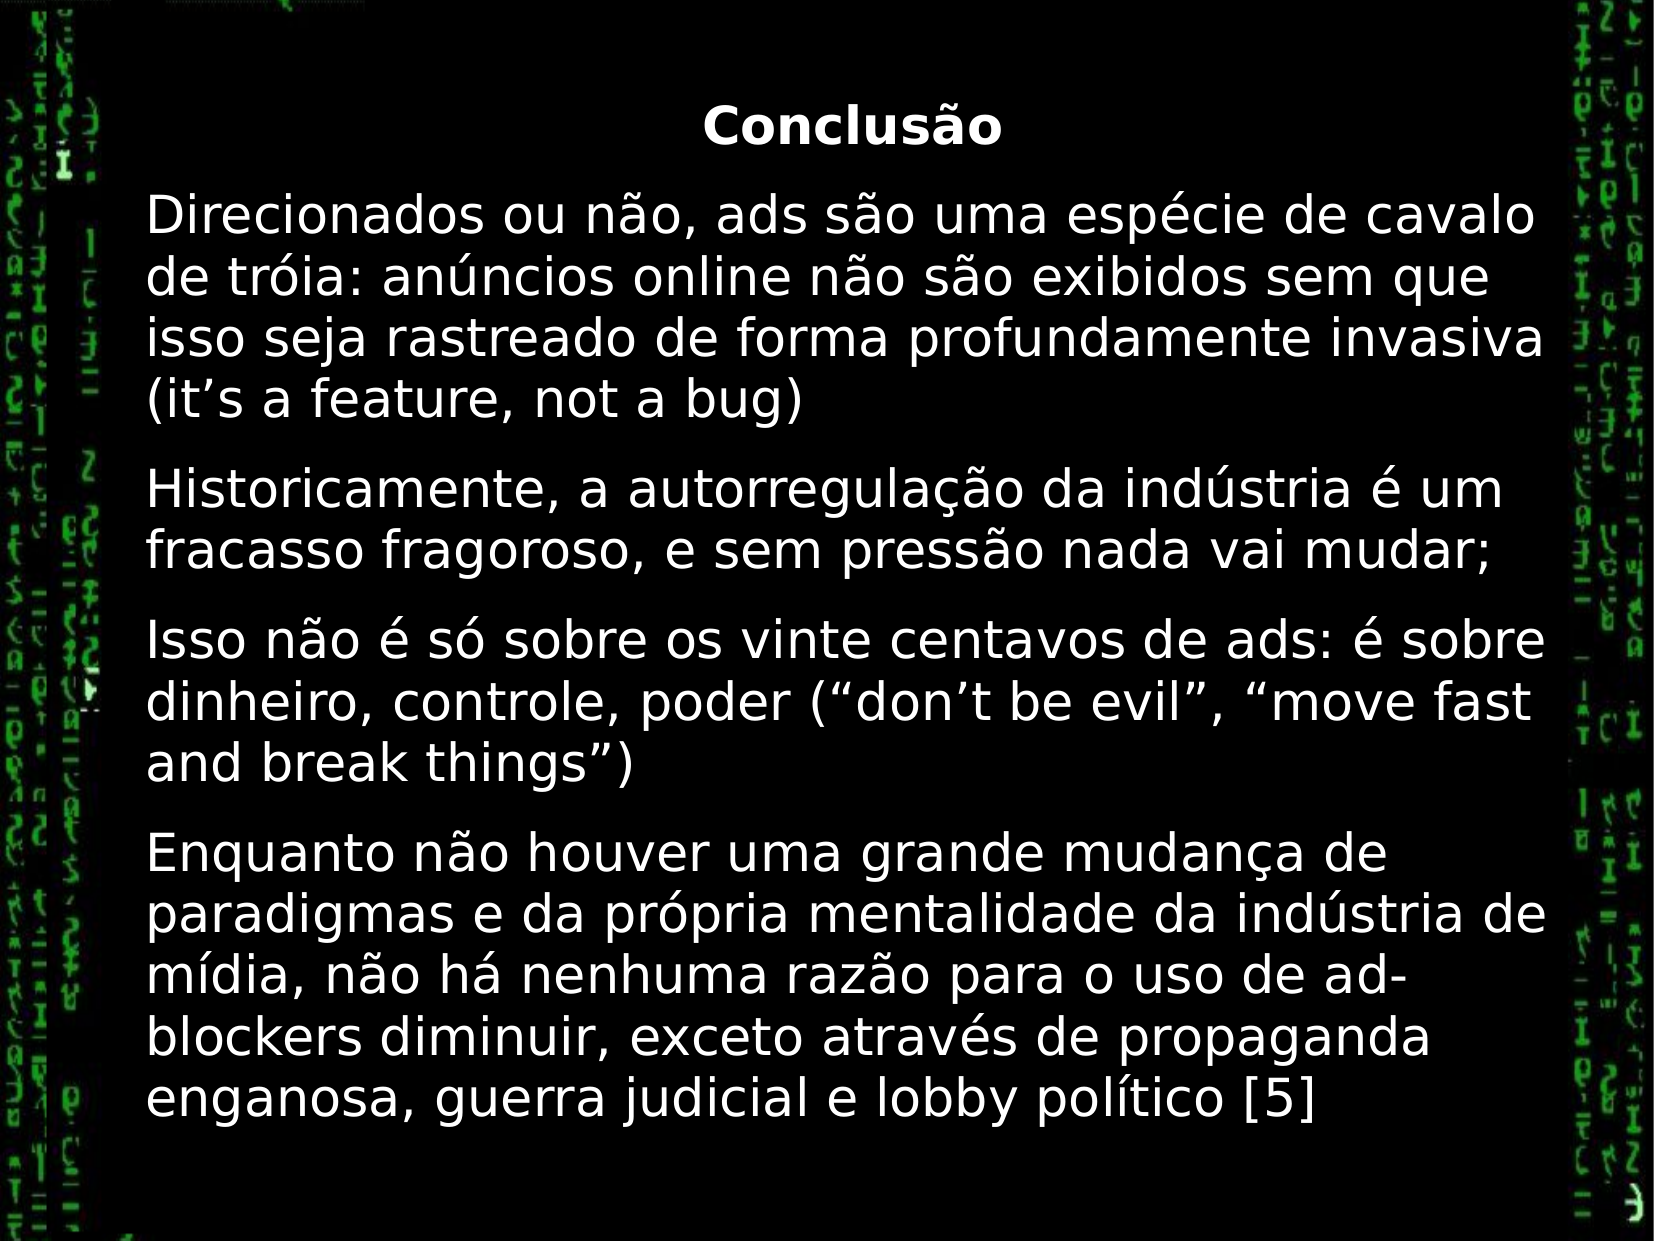

# Conclusão
Direcionados ou não, ads são uma espécie de cavalo de tróia: anúncios online não são exibidos sem que isso seja rastreado de forma profundamente invasiva (it’s a feature, not a bug)
Historicamente, a autorregulação da indústria é um fracasso fragoroso, e sem pressão nada vai mudar;
Isso não é só sobre os vinte centavos de ads: é sobre dinheiro, controle, poder (“don’t be evil”, “move fast and break things”)
Enquanto não houver uma grande mudança de paradigmas e da própria mentalidade da indústria de mídia, não há nenhuma razão para o uso de ad-blockers diminuir, exceto através de propaganda enganosa, guerra judicial e lobby político [5]